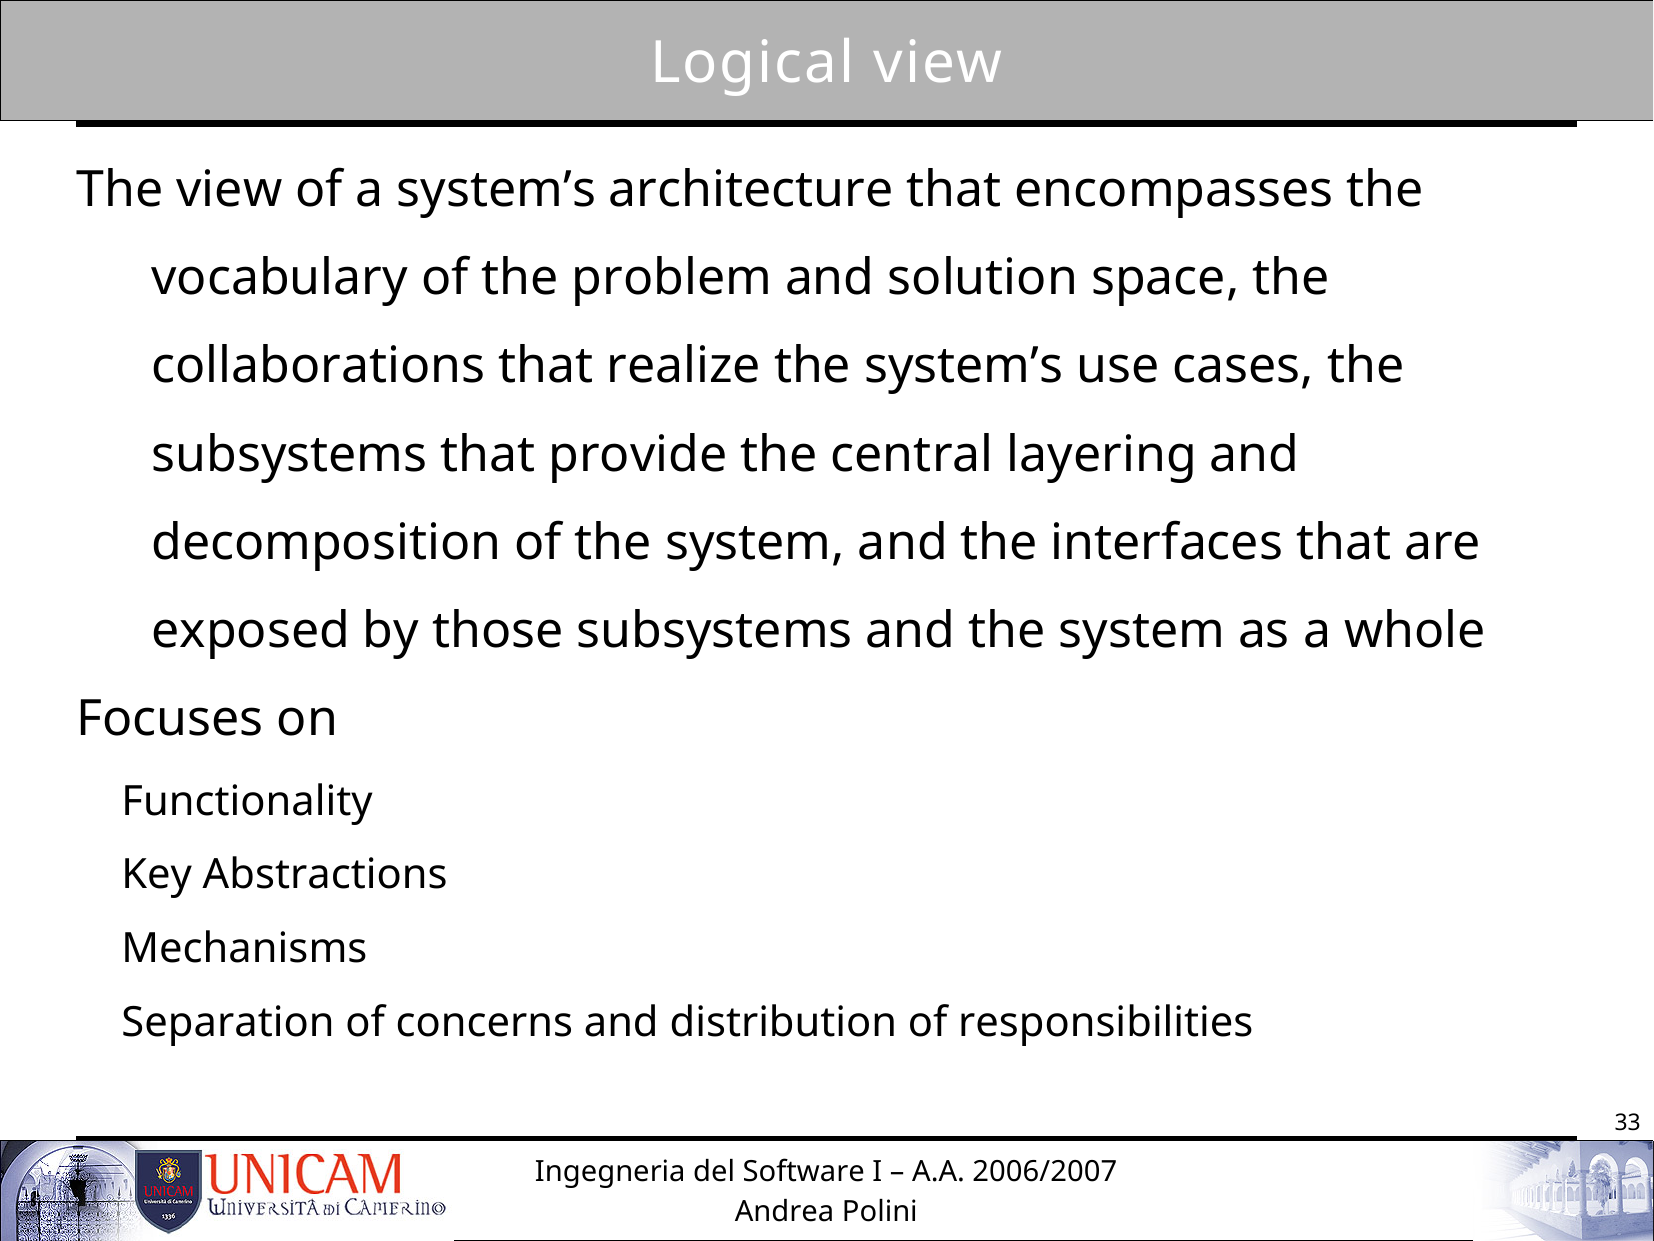

# Logical view
The view of a system’s architecture that encompasses the vocabulary of the problem and solution space, the collaborations that realize the system’s use cases, the subsystems that provide the central layering and decomposition of the system, and the interfaces that are exposed by those subsystems and the system as a whole
Focuses on
Functionality
Key Abstractions
Mechanisms
Separation of concerns and distribution of responsibilities
33